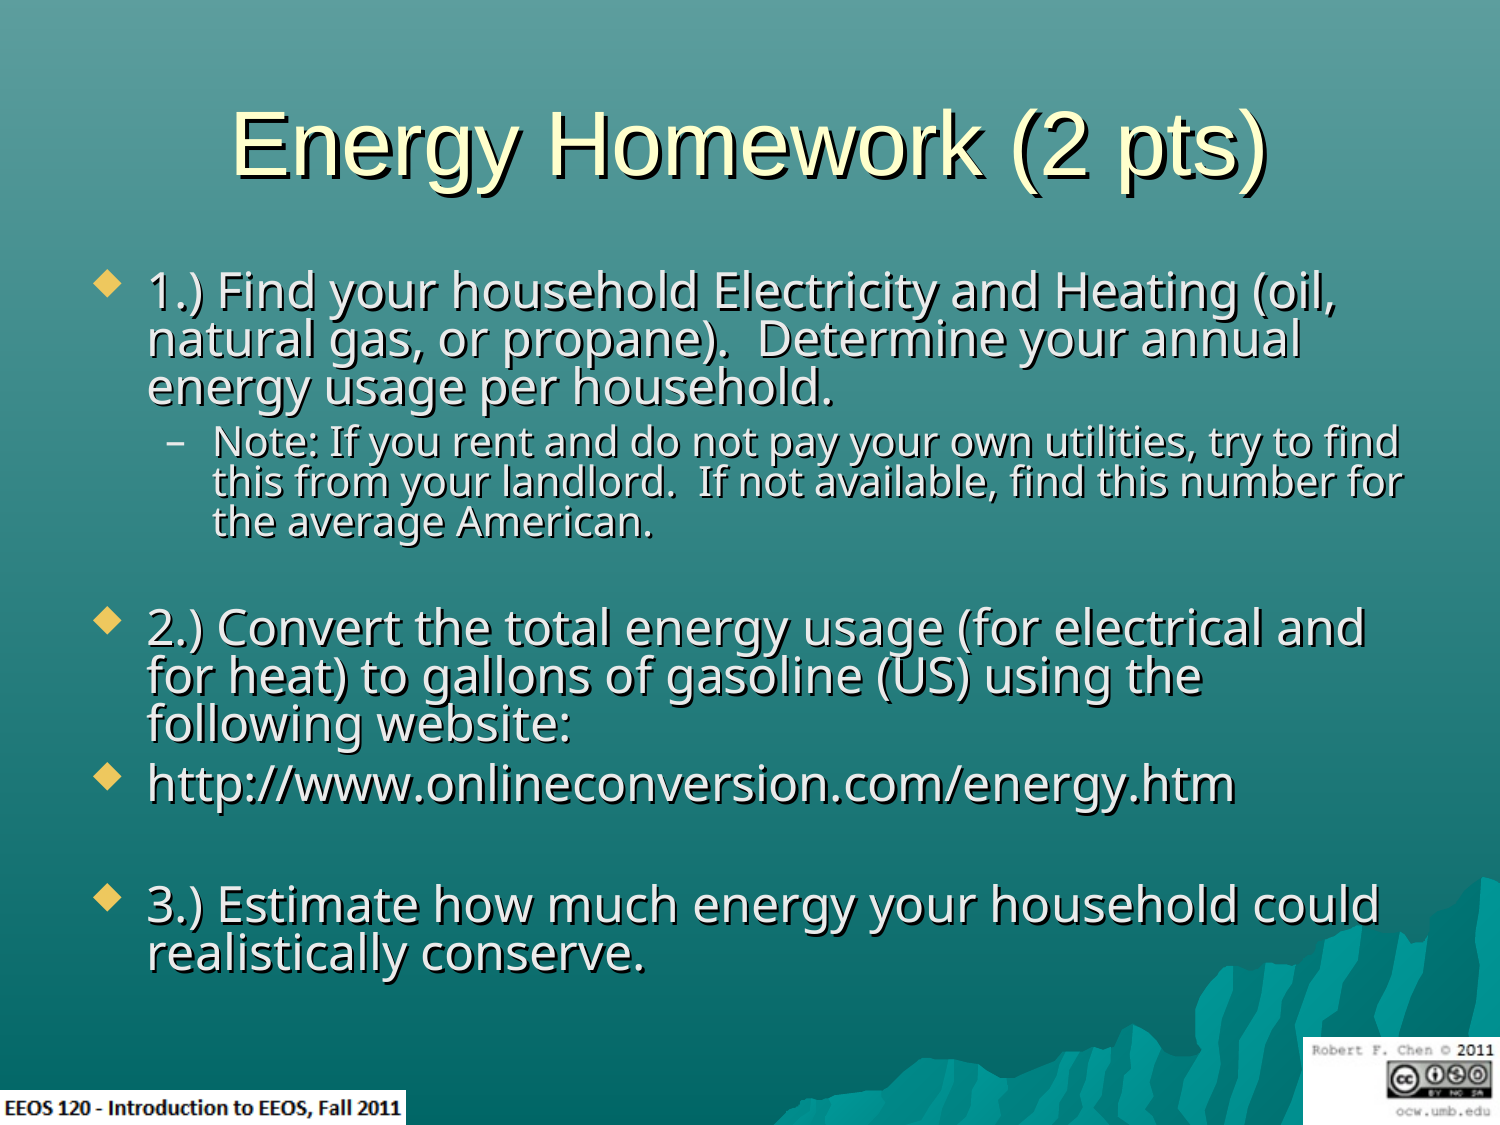

# Energy Homework (2 pts)
1.) Find your household Electricity and Heating (oil, natural gas, or propane). Determine your annual energy usage per household.
Note: If you rent and do not pay your own utilities, try to find this from your landlord. If not available, find this number for the average American.
2.) Convert the total energy usage (for electrical and for heat) to gallons of gasoline (US) using the following website:
http://www.onlineconversion.com/energy.htm
3.) Estimate how much energy your household could realistically conserve.